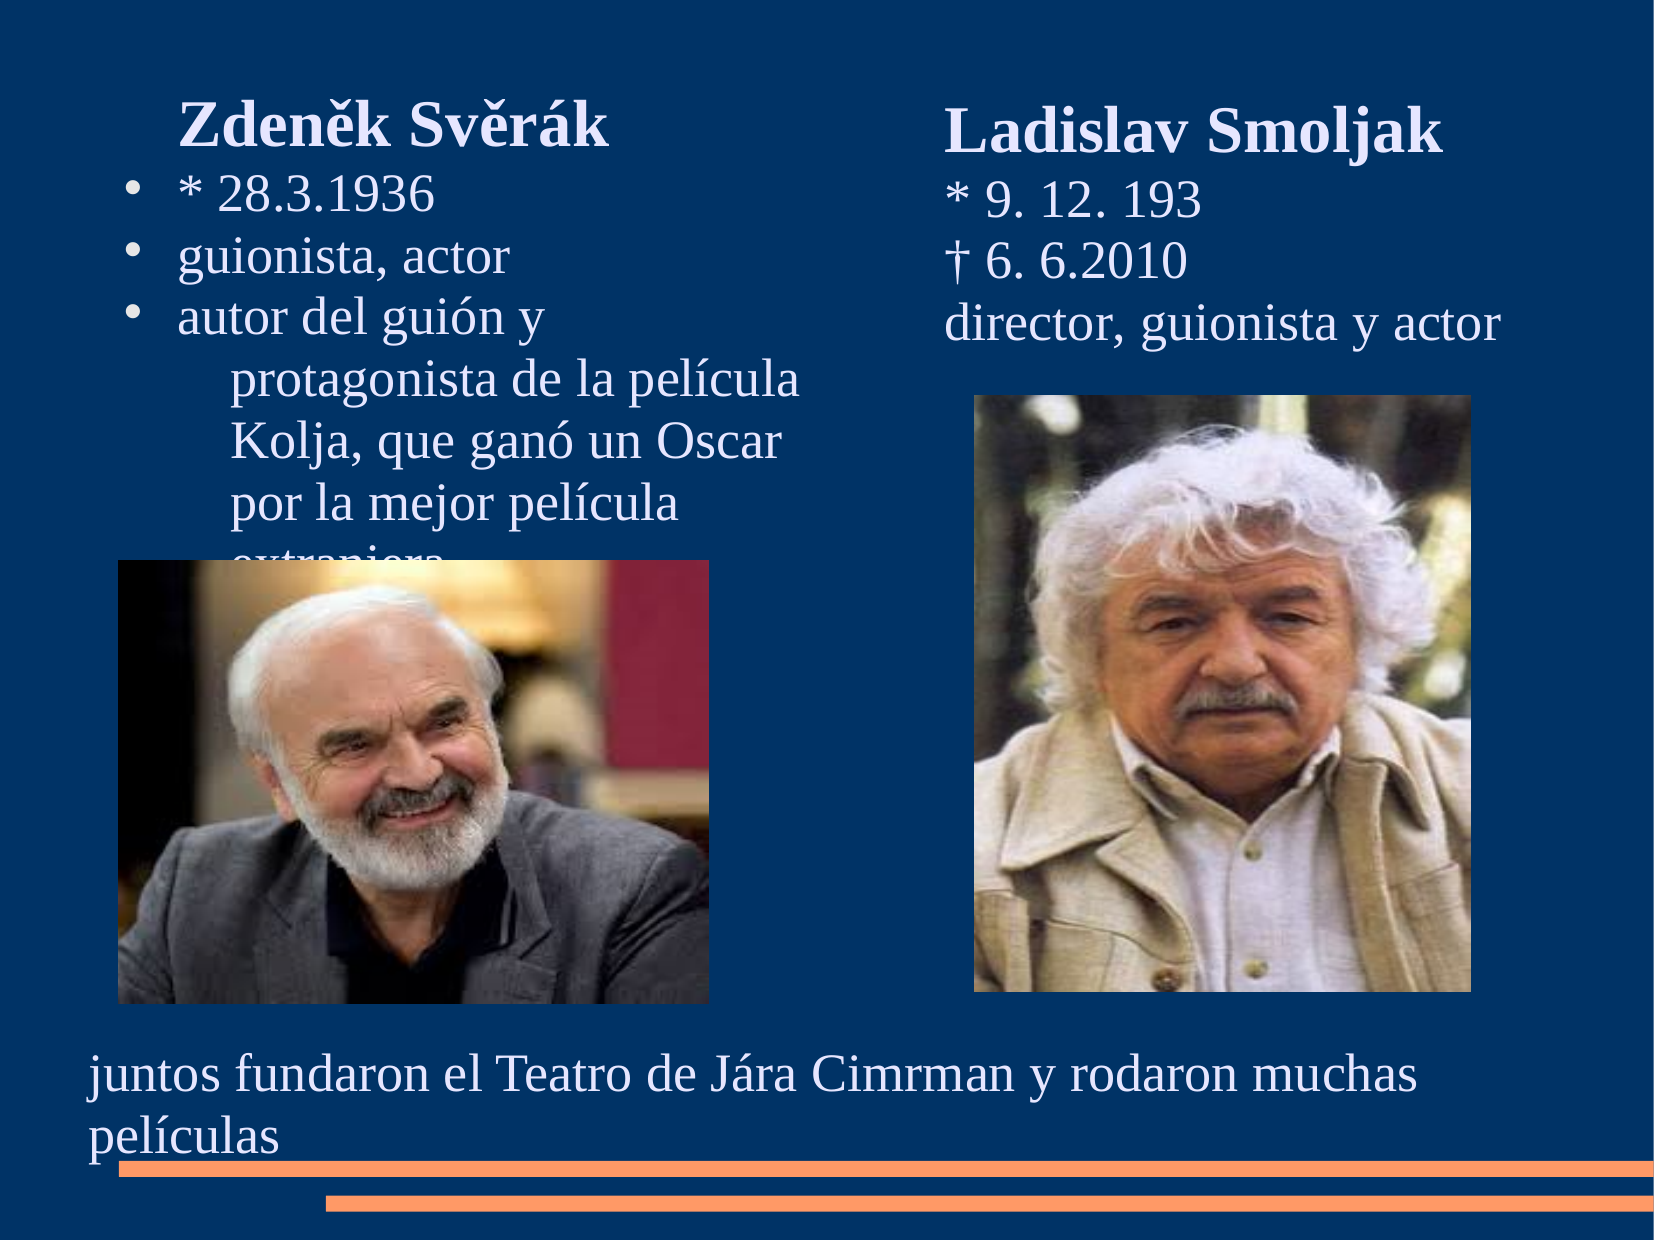

# Zdeněk Svěrák
* 28.3.1936
guionista, actor
autor del guión y protagonista de la película Kolja, que ganó un Oscar por la mejor película extranjera
Ladislav Smoljak
* 9. 12. 193
† 6. 6.2010
director, guionista y actor
juntos fundaron el Teatro de Jára Cimrman y rodaron muchas películas